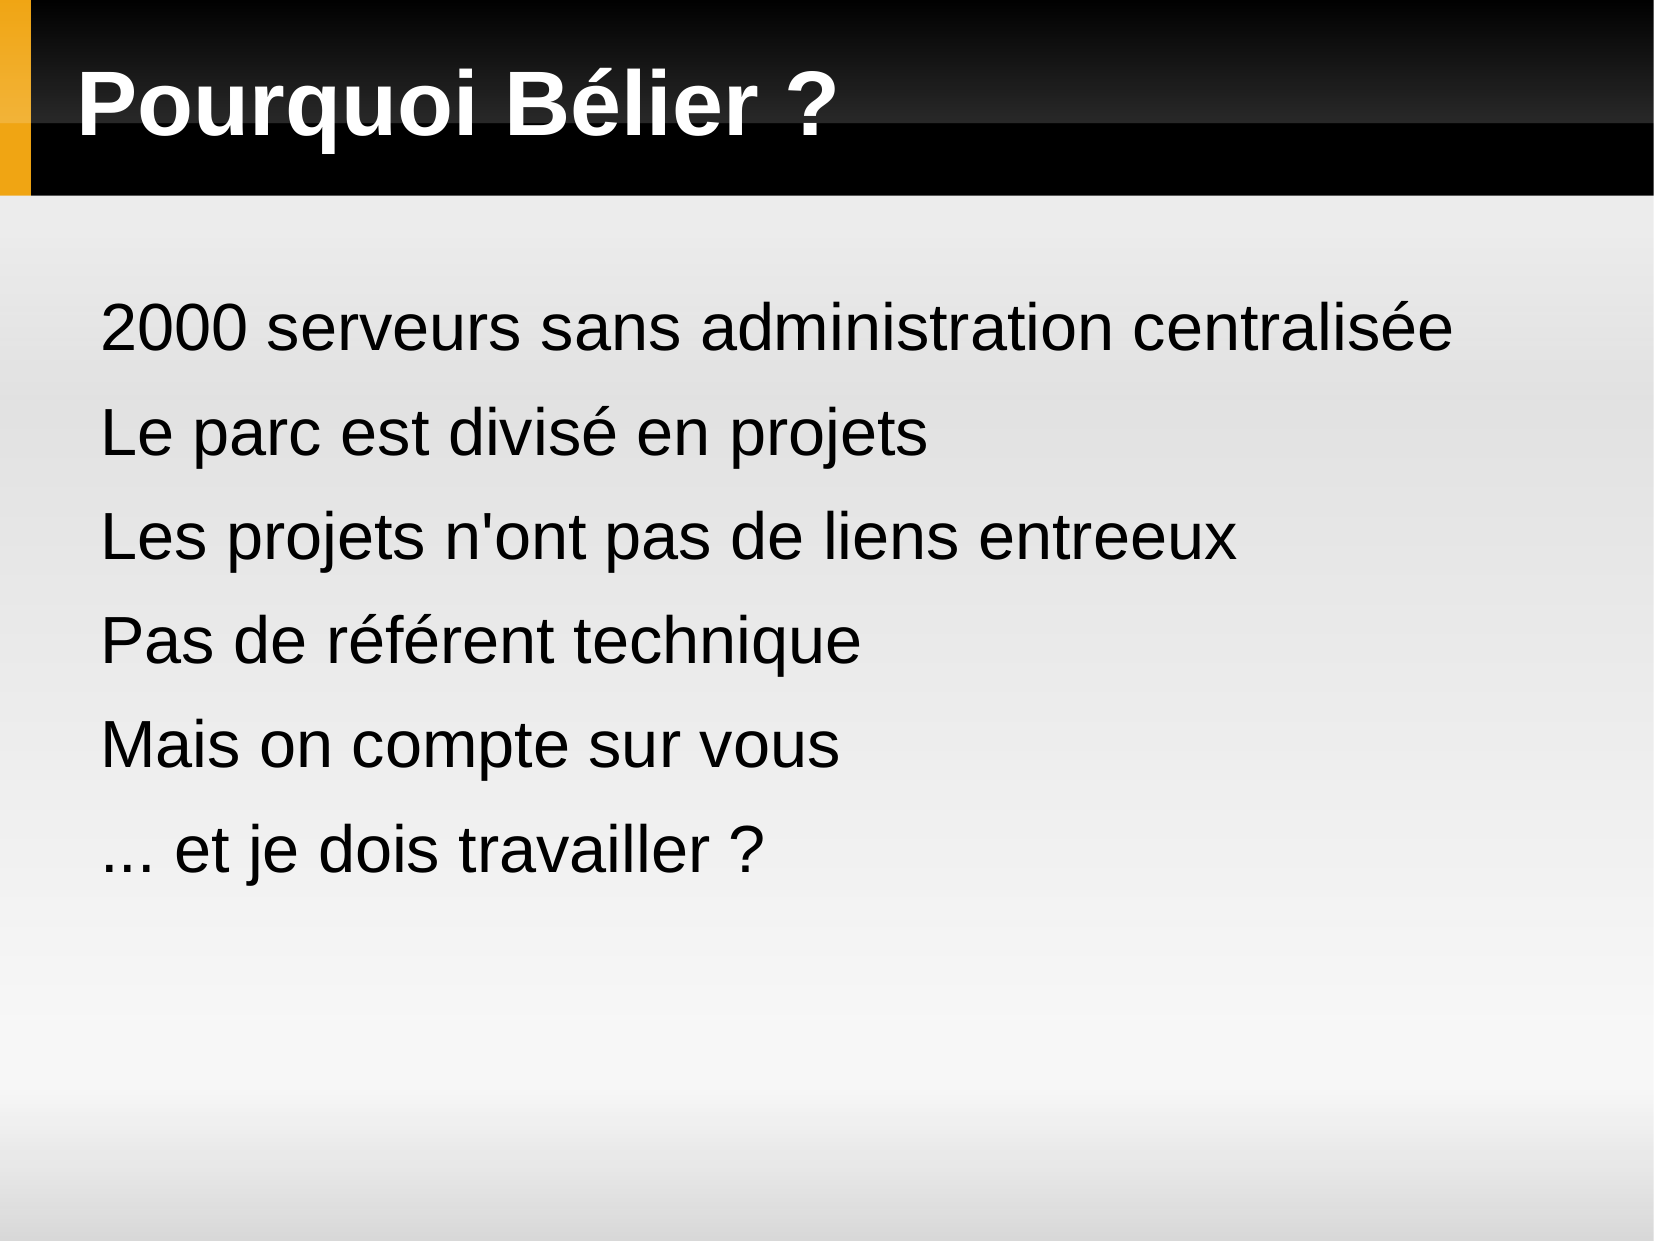

# Pourquoi Bélier ?
2000 serveurs sans administration centralisée
Le parc est divisé en projets
Les projets n'ont pas de liens entreeux
Pas de référent technique
Mais on compte sur vous
... et je dois travailler ?